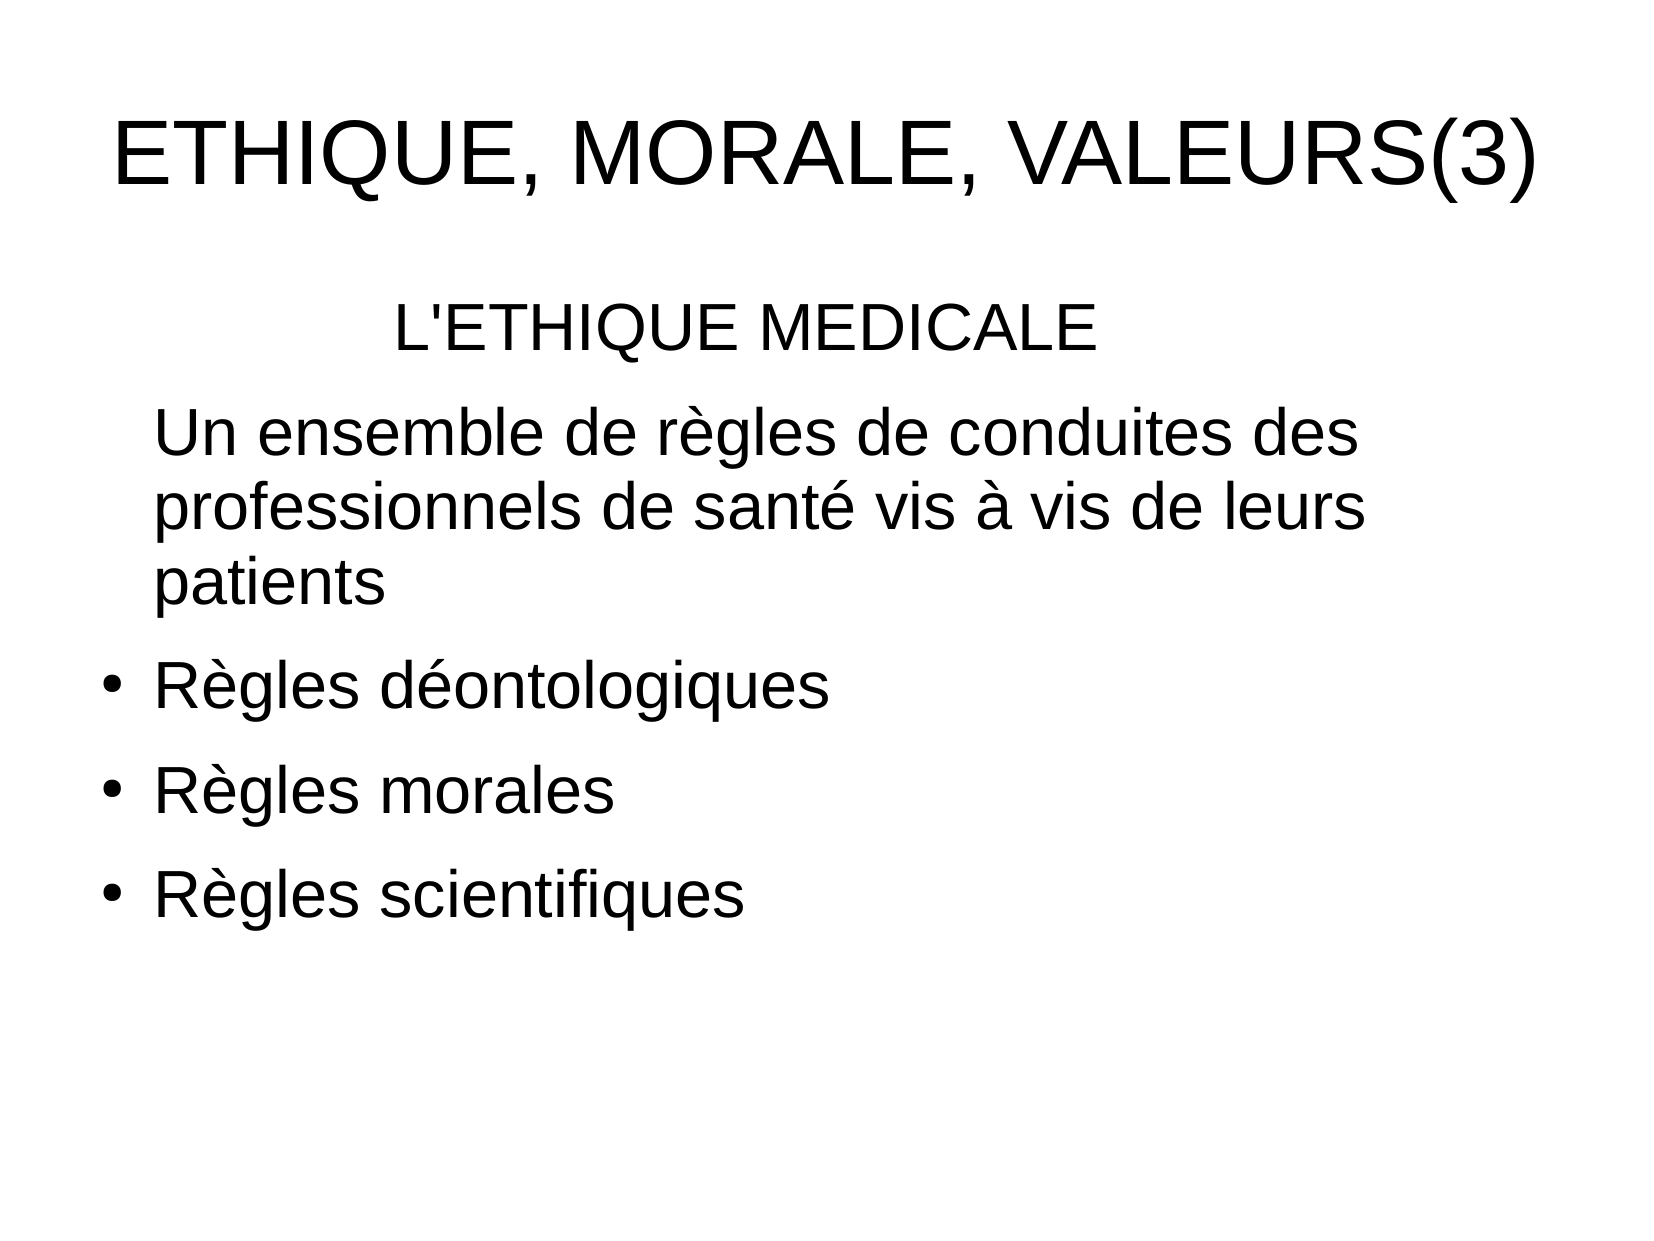

# ETHIQUE, MORALE, VALEURS(3)
 L'ETHIQUE MEDICALE
Un ensemble de règles de conduites des professionnels de santé vis à vis de leurs patients
Règles déontologiques
Règles morales
Règles scientifiques